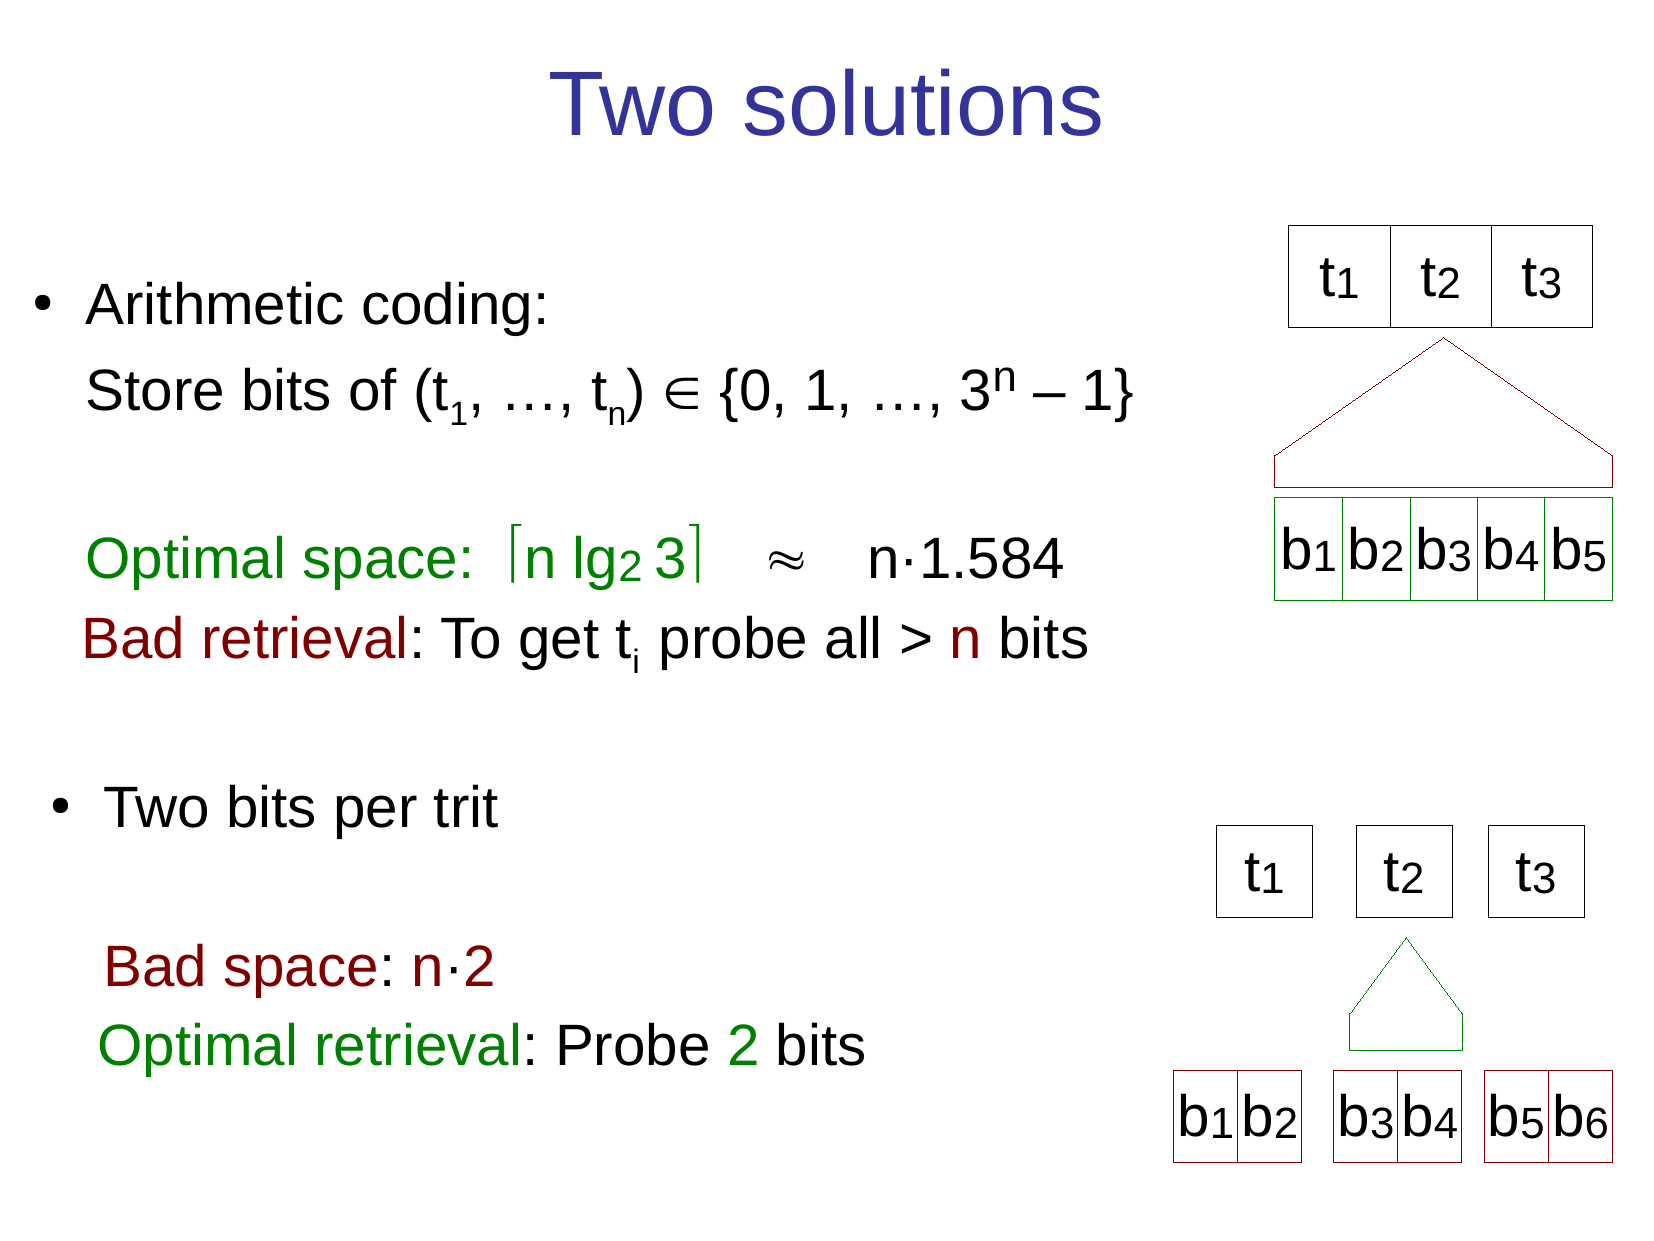

Two solutions
# Arithmetic coding:
Store bits of (t1, …, tn)  {0, 1, …, 3n – 1}
Optimal space: n lg2 3  n·1.584
 Bad retrieval: To get ti probe all > n bits
Two bits per trit
Bad space: n·2
 Optimal retrieval: Probe 2 bits
t1
t2
t3
b1
b2
b3
b4
b5
t1
t2
t3
b1
b2
b3
b4
b5
b6